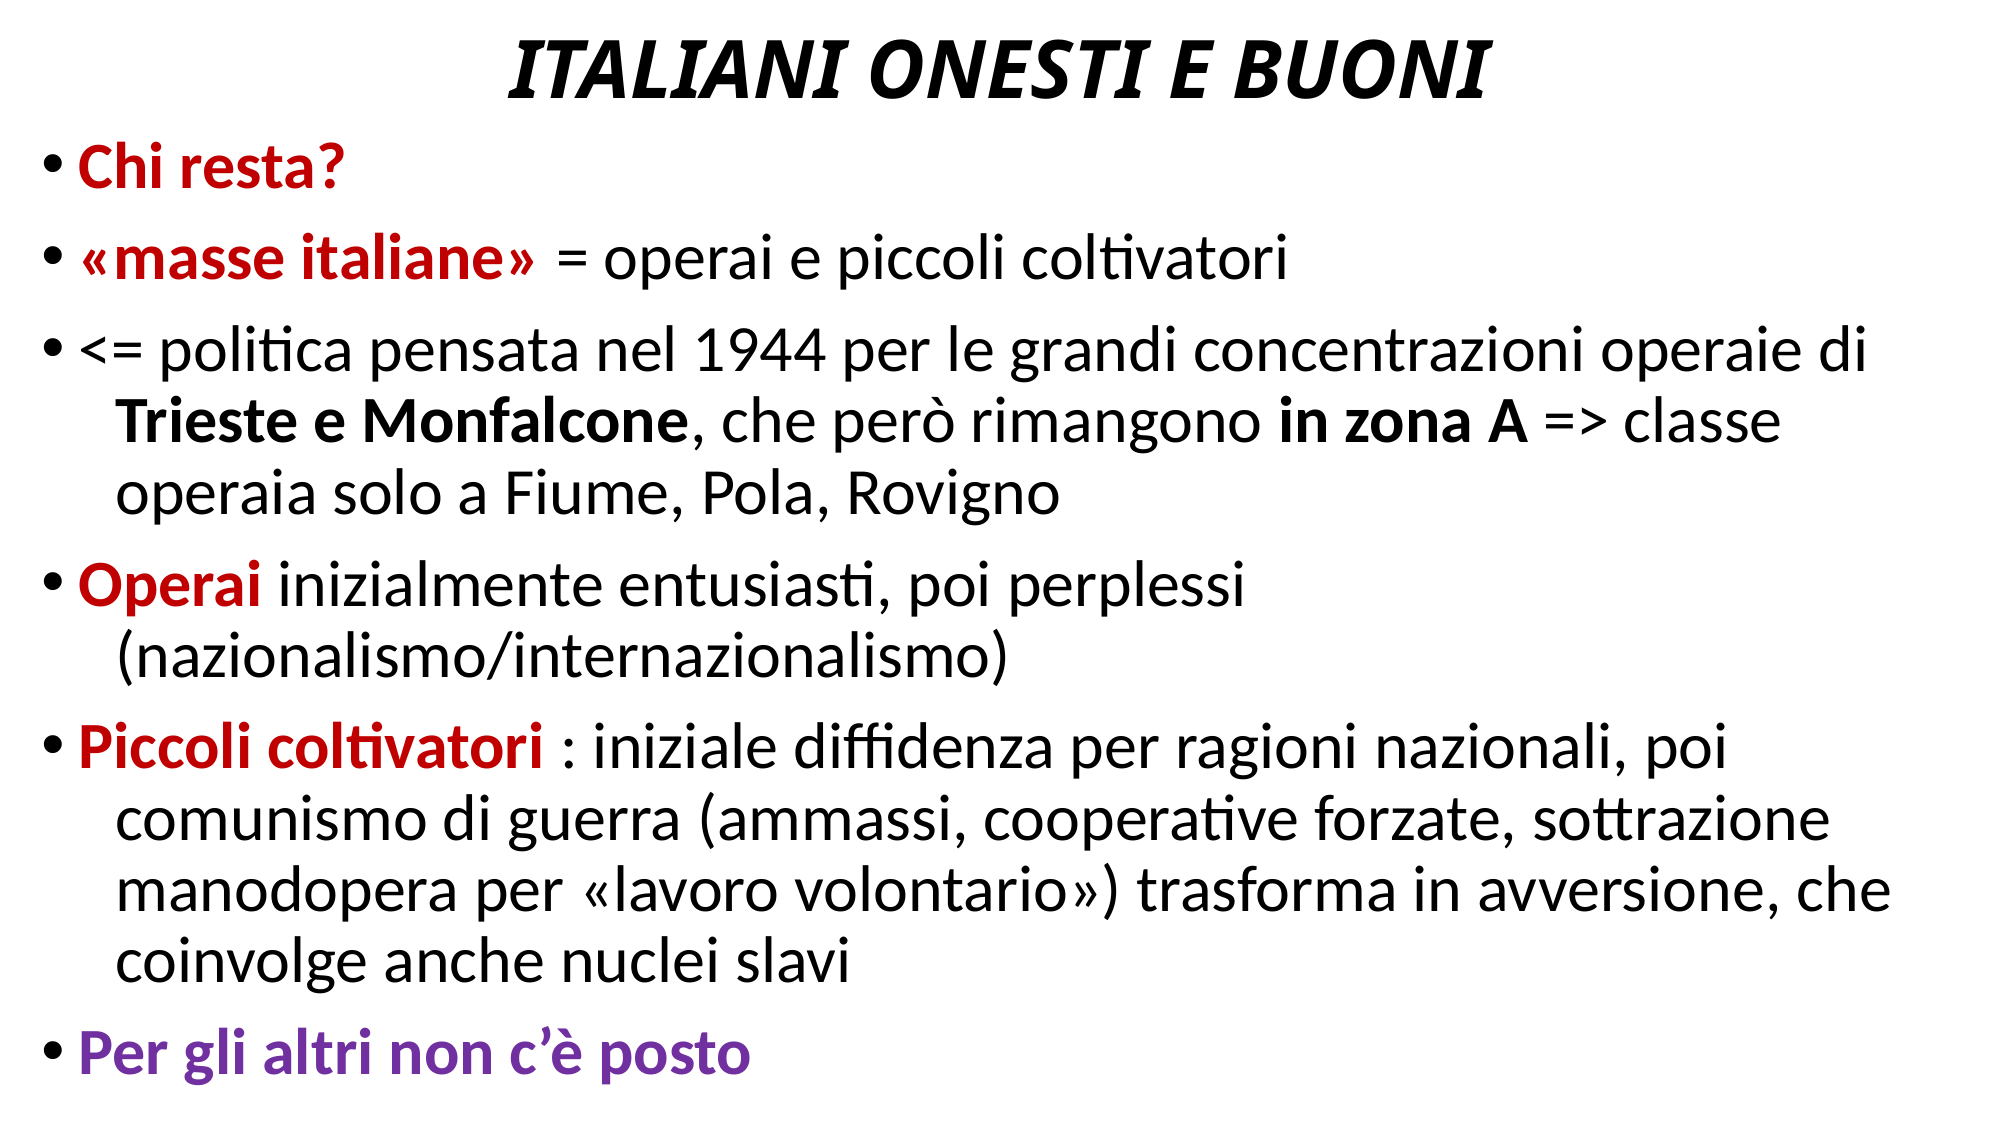

# ITALIANI ONESTI E BUONI
Chi resta?
«masse italiane» = operai e piccoli coltivatori
<= politica pensata nel 1944 per le grandi concentrazioni operaie di Trieste e Monfalcone, che però rimangono in zona A => classe operaia solo a Fiume, Pola, Rovigno
Operai inizialmente entusiasti, poi perplessi (nazionalismo/internazionalismo)
Piccoli coltivatori : iniziale diffidenza per ragioni nazionali, poi comunismo di guerra (ammassi, cooperative forzate, sottrazione manodopera per «lavoro volontario») trasforma in avversione, che coinvolge anche nuclei slavi
Per gli altri non c’è posto